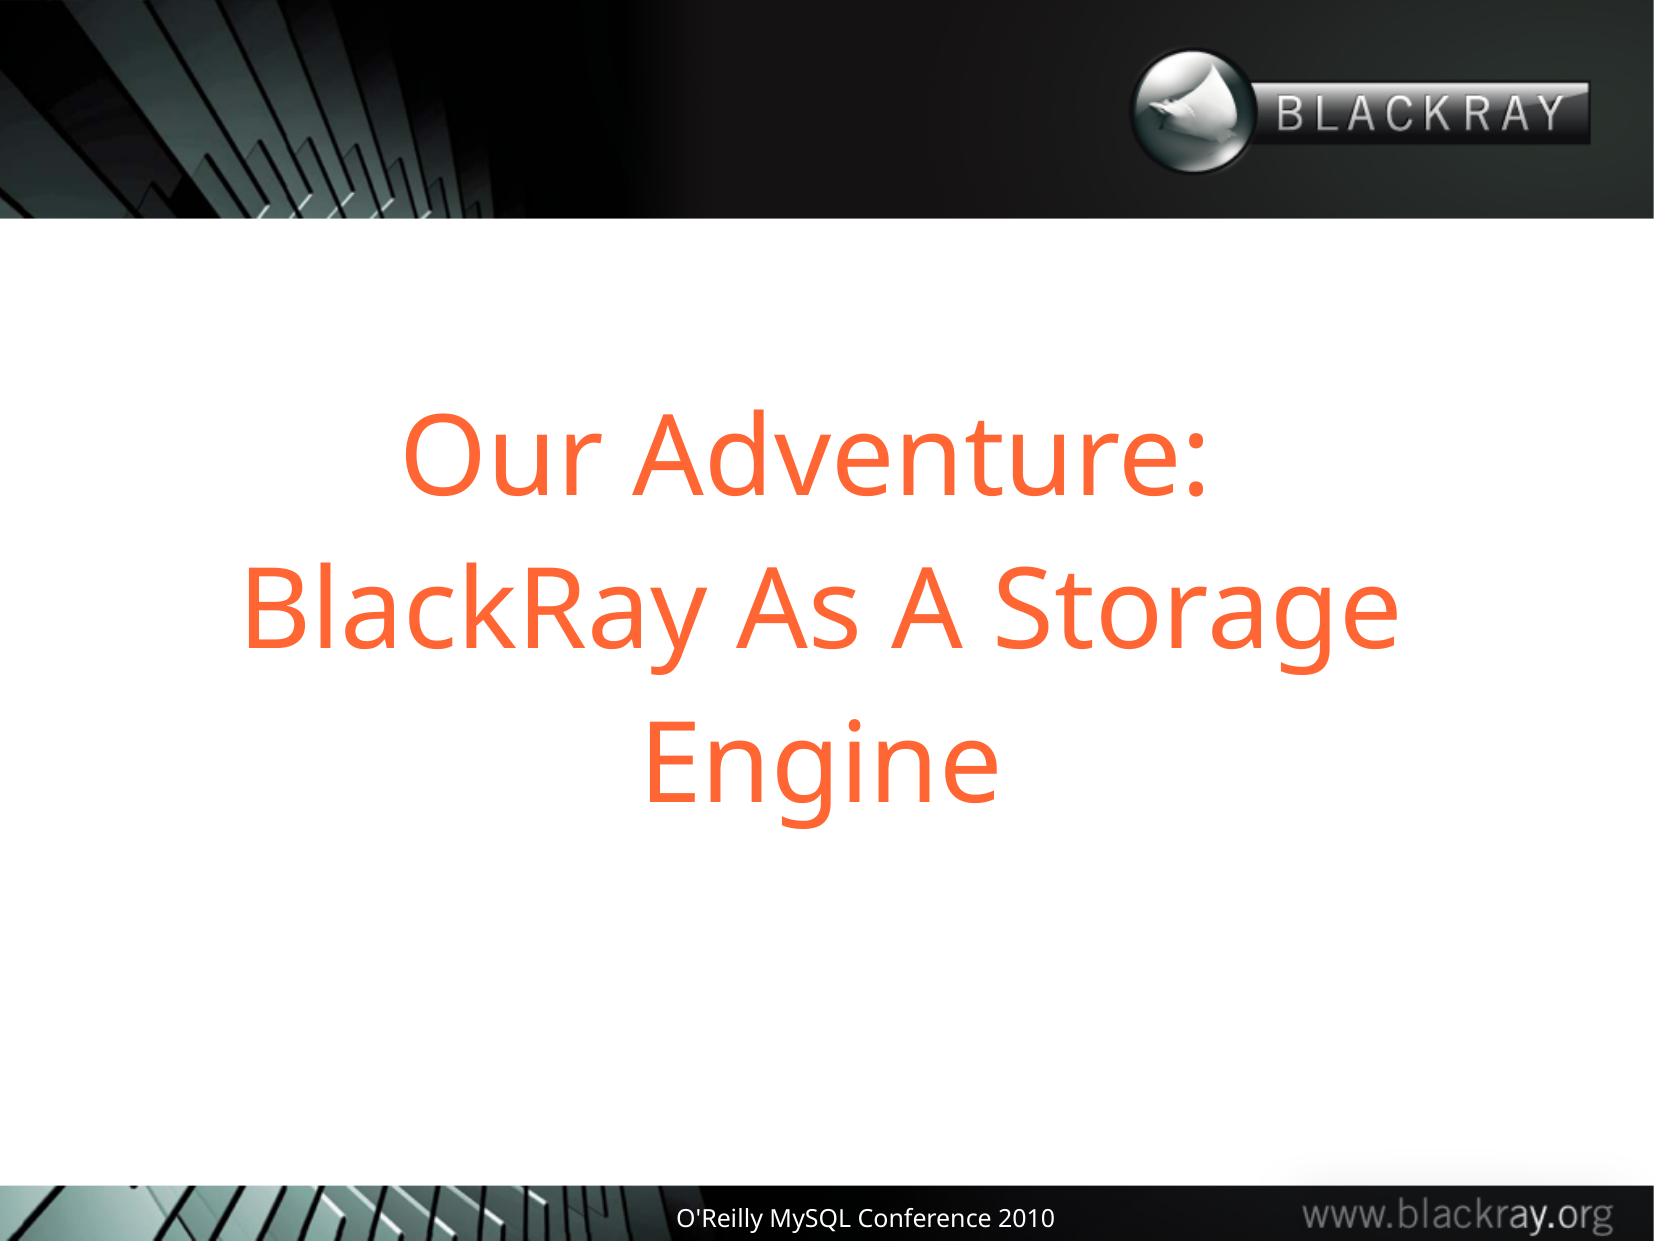

# Our Adventure: BlackRay As A Storage Engine